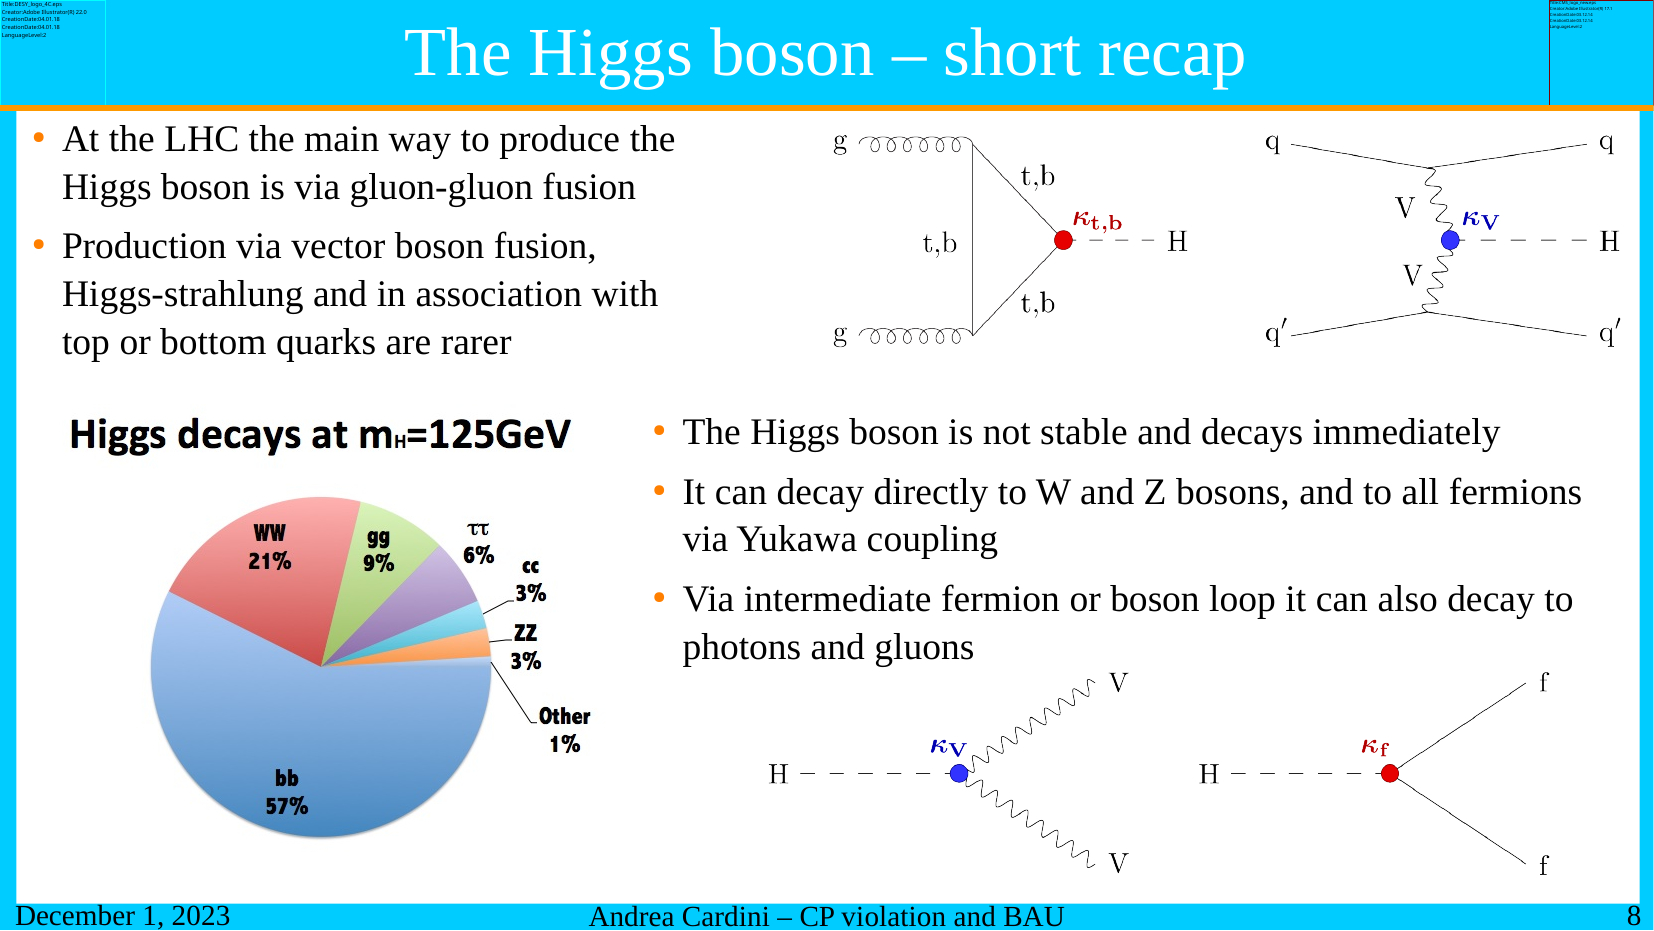

# The Higgs boson – short recap
At the LHC the main way to produce the
Higgs boson is via gluon-gluon fusion
Production via vector boson fusion,
Higgs-strahlung and in association with
top or bottom quarks are rarer
The Higgs boson is not stable and decays immediately
It can decay directly to W and Z bosons, and to all fermions via Yukawa coupling
Via intermediate fermion or boson loop it can also decay to photons and gluons
8